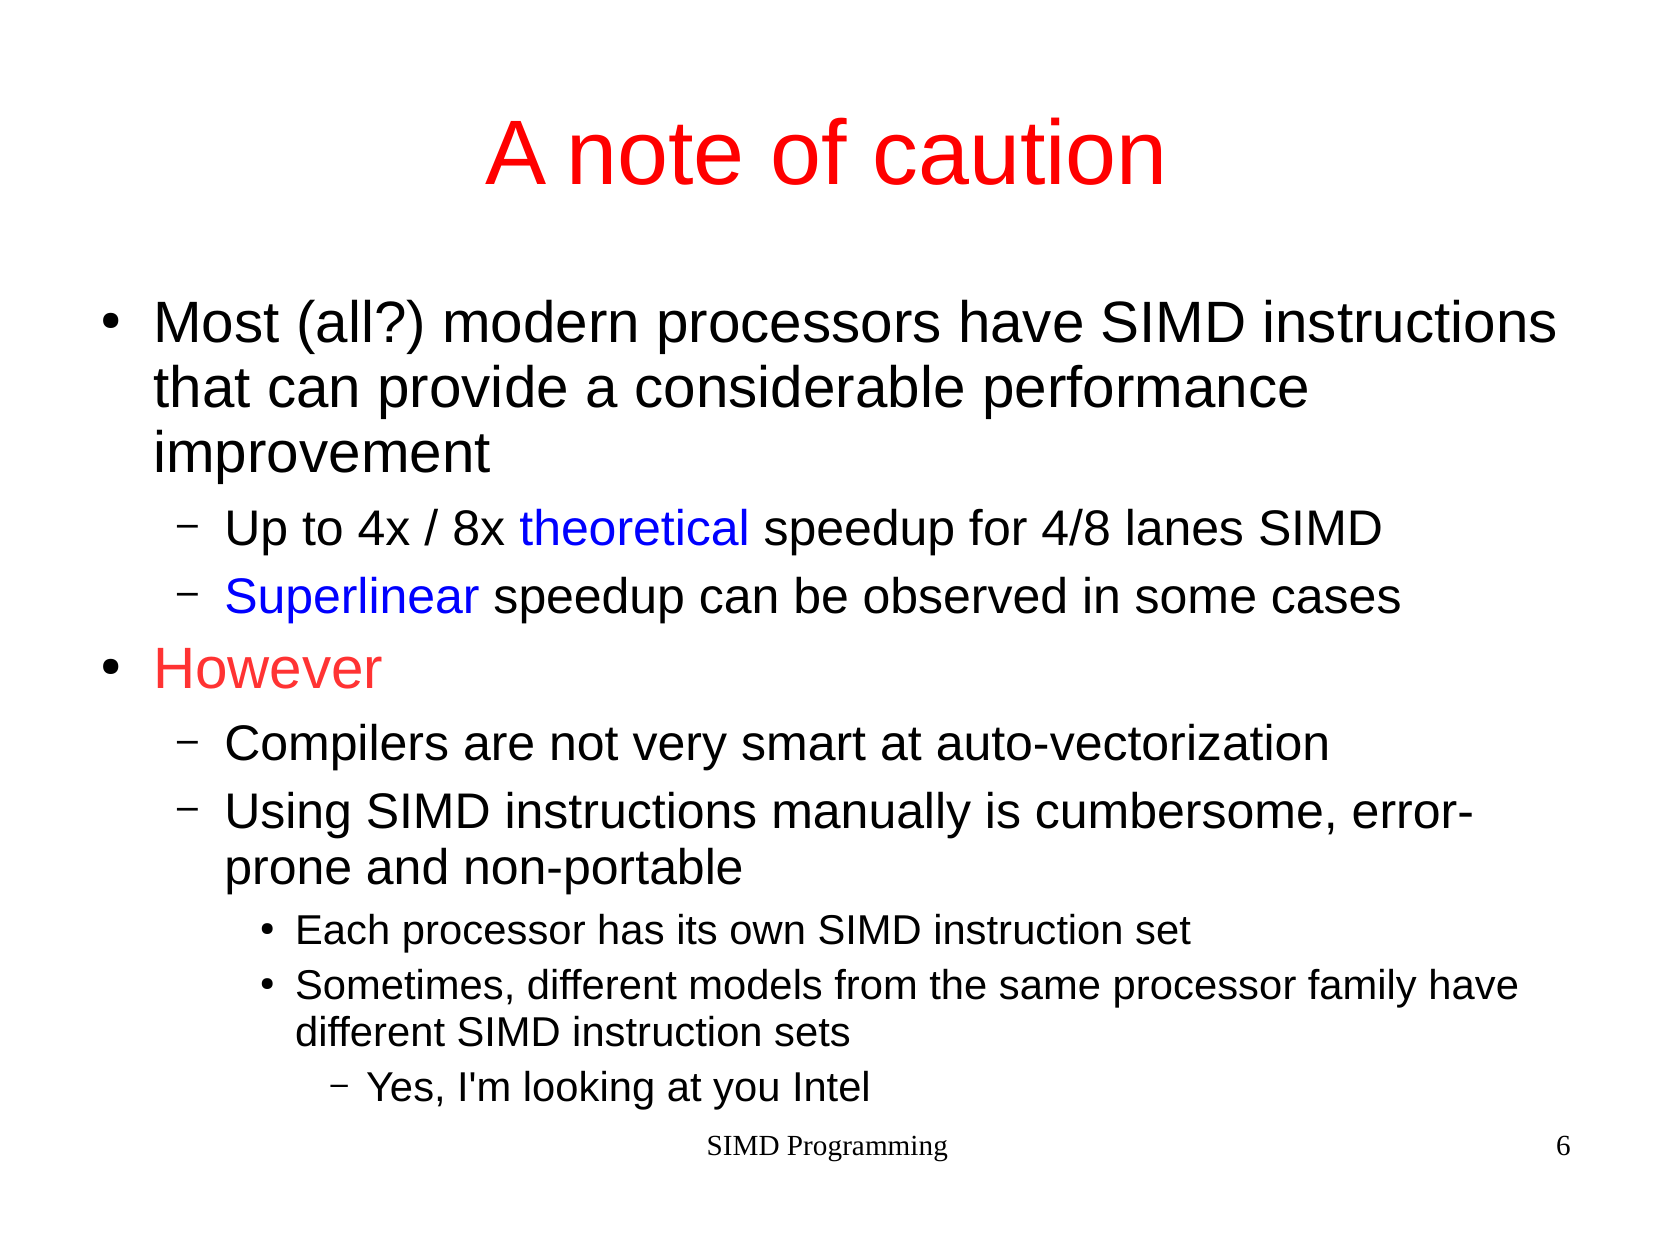

# A note of caution
Most (all?) modern processors have SIMD instructions that can provide a considerable performance improvement
Up to 4x / 8x theoretical speedup for 4/8 lanes SIMD
Superlinear speedup can be observed in some cases
However
Compilers are not very smart at auto-vectorization
Using SIMD instructions manually is cumbersome, error-prone and non-portable
Each processor has its own SIMD instruction set
Sometimes, different models from the same processor family have different SIMD instruction sets
Yes, I'm looking at you Intel
SIMD Programming
6